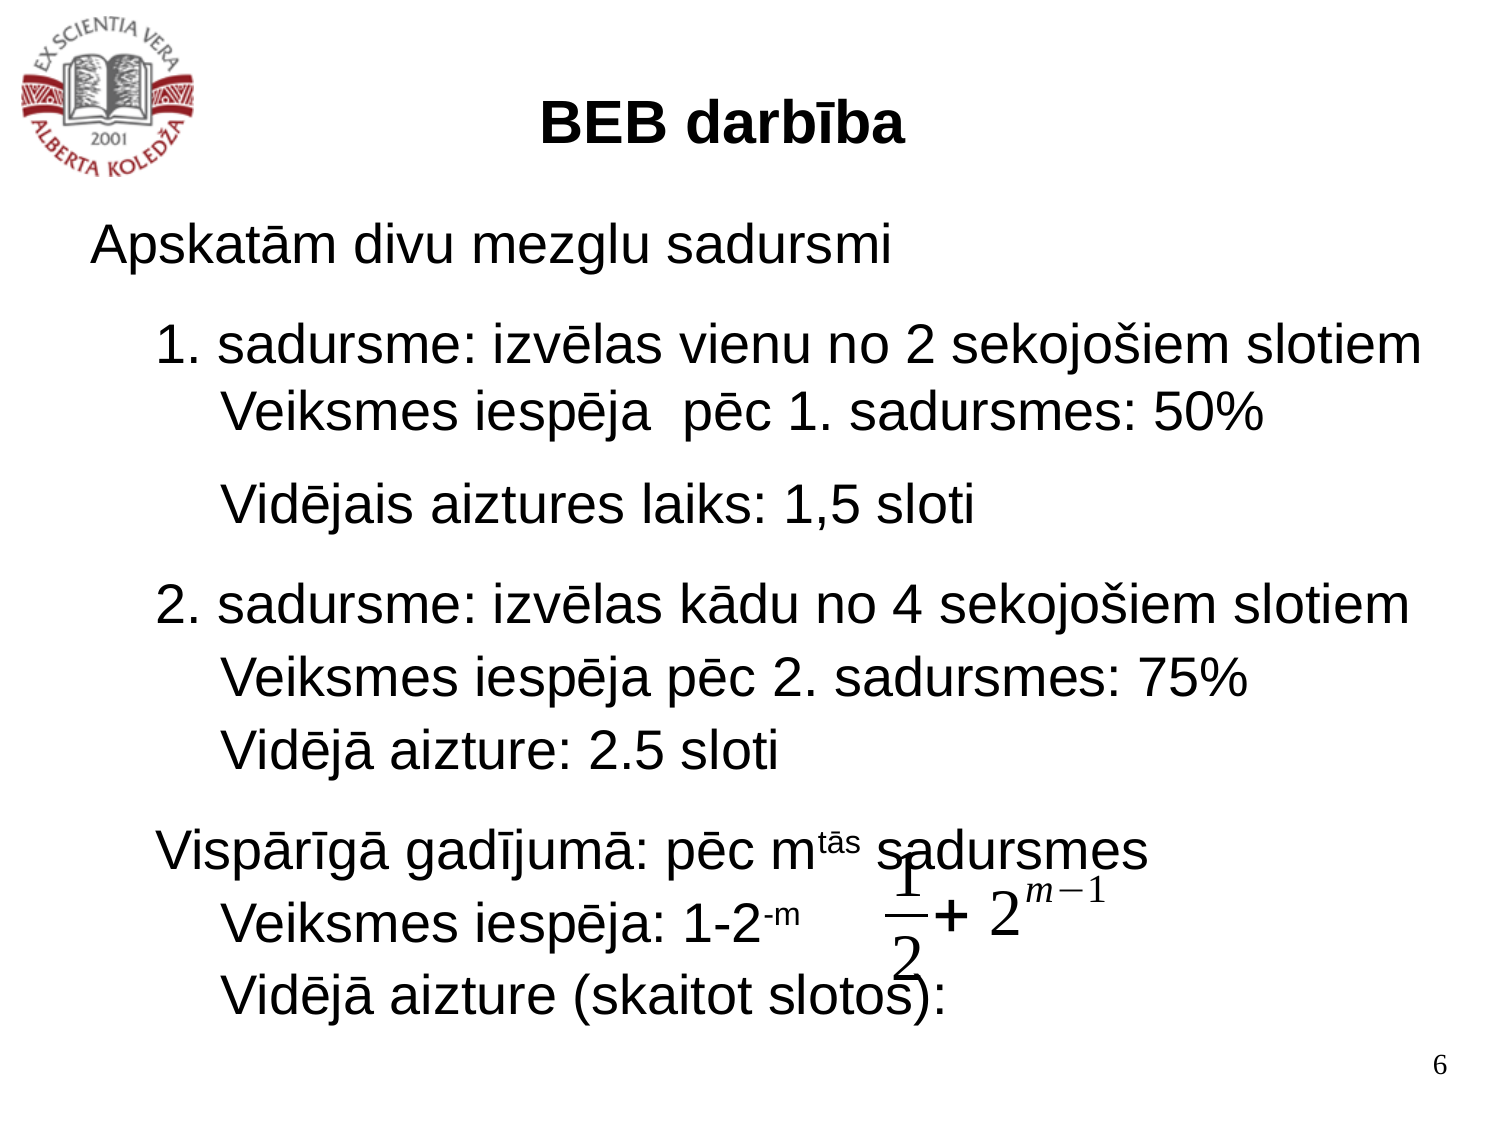

# BEB darbība
Apskatām divu mezglu sadursmi
1. sadursme: izvēlas vienu no 2 sekojošiem slotiem
Veiksmes iespēja pēc 1. sadursmes: 50%
Vidējais aiztures laiks: 1,5 sloti
2. sadursme: izvēlas kādu no 4 sekojošiem slotiem
Veiksmes iespēja pēc 2. sadursmes: 75%
Vidējā aizture: 2.5 sloti
Vispārīgā gadījumā: pēc mtās sadursmes
Veiksmes iespēja: 1-2-m
Vidējā aizture (skaitot slotos):
6